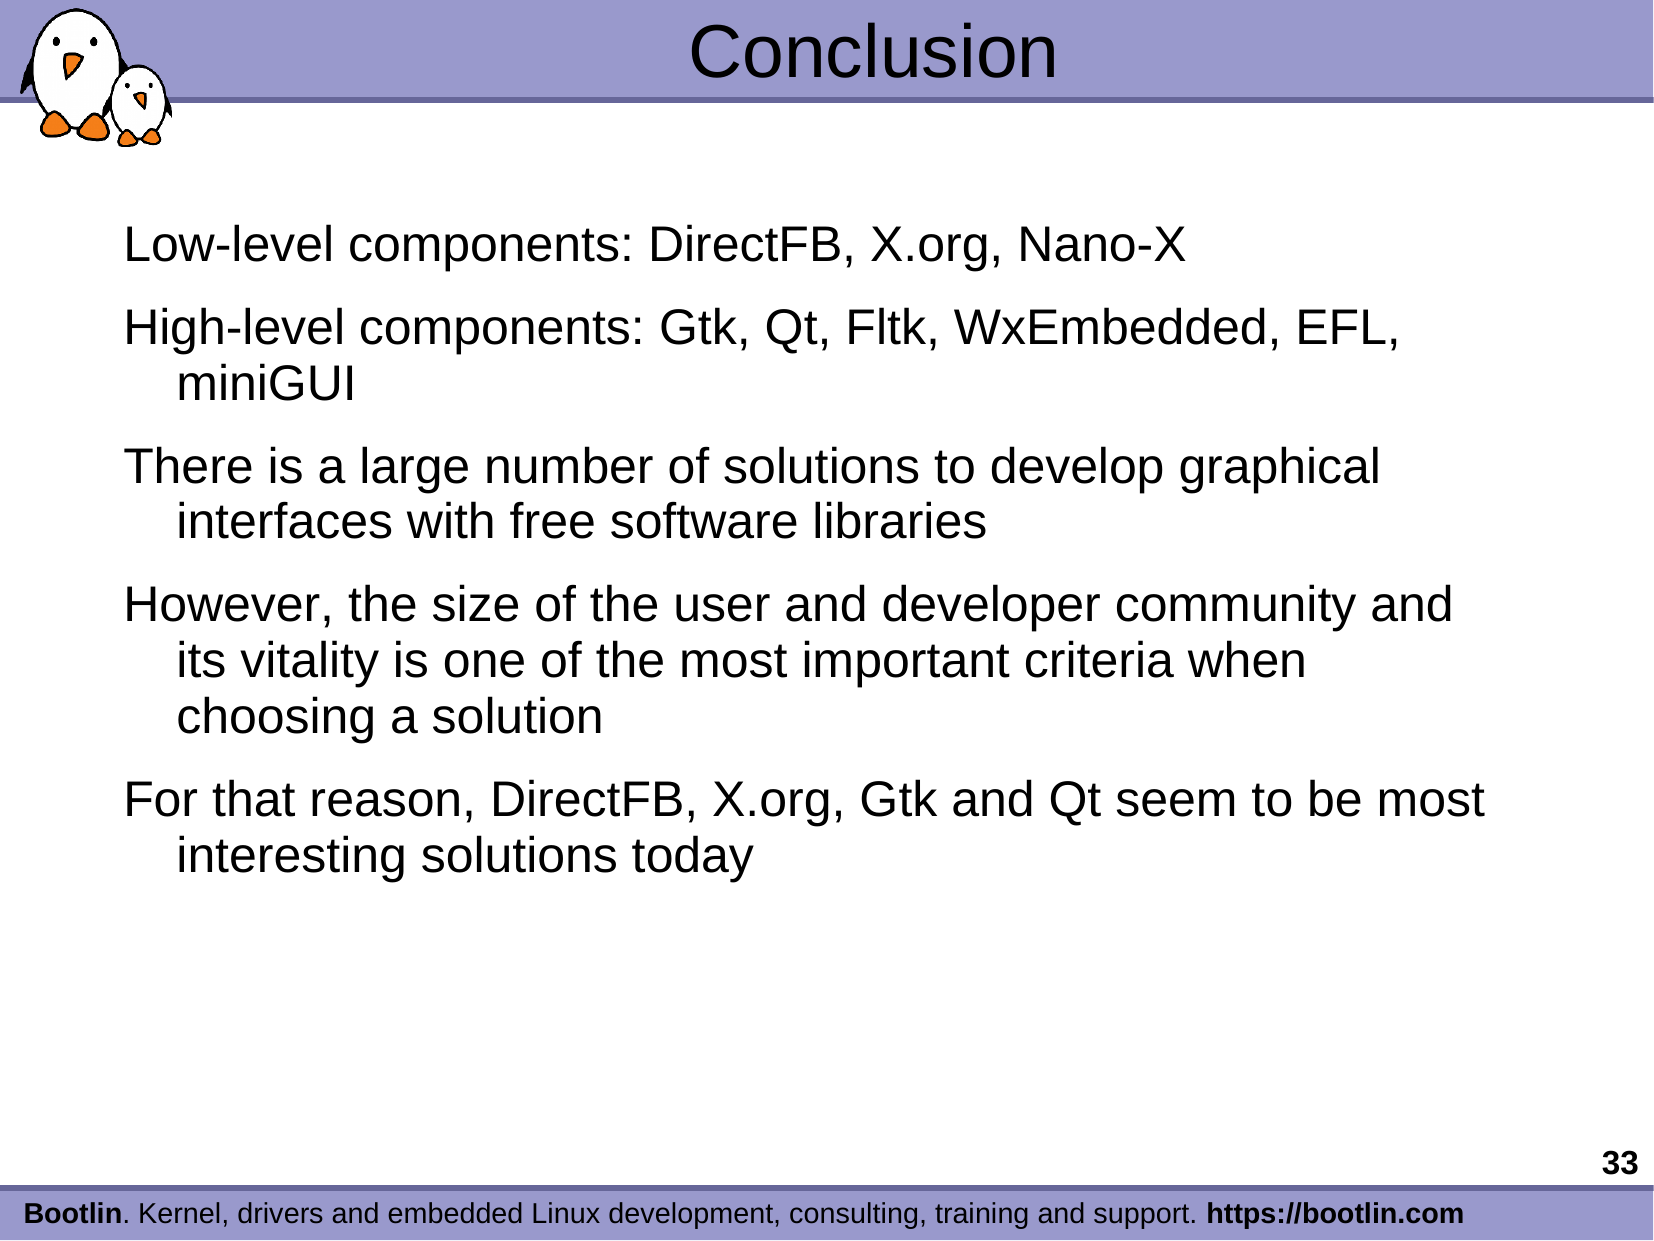

# Conclusion
Low-level components: DirectFB, X.org, Nano-X
High-level components: Gtk, Qt, Fltk, WxEmbedded, EFL, miniGUI
There is a large number of solutions to develop graphical interfaces with free software libraries
However, the size of the user and developer community and its vitality is one of the most important criteria when choosing a solution
For that reason, DirectFB, X.org, Gtk and Qt seem to be most interesting solutions today